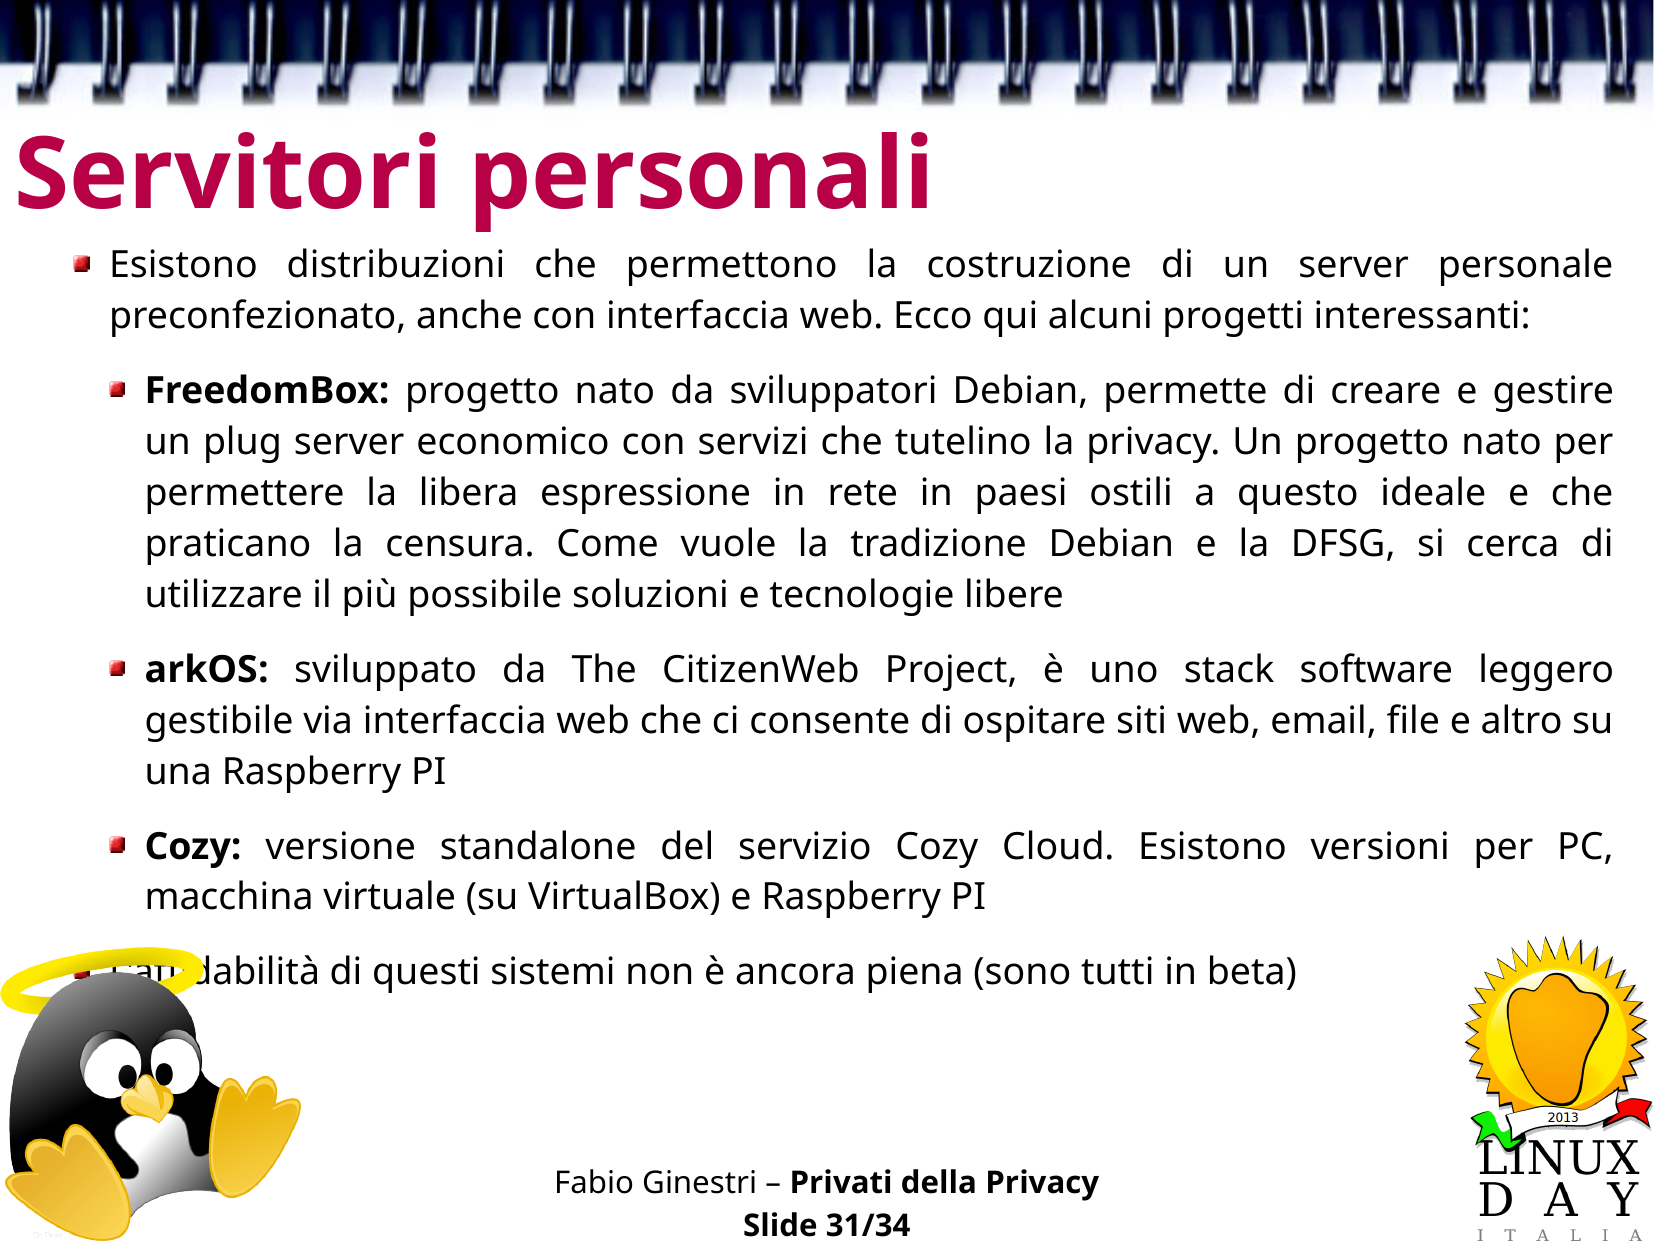

Servitori personali
Esistono distribuzioni che permettono la costruzione di un server personale preconfezionato, anche con interfaccia web. Ecco qui alcuni progetti interessanti:
FreedomBox: progetto nato da sviluppatori Debian, permette di creare e gestire un plug server economico con servizi che tutelino la privacy. Un progetto nato per permettere la libera espressione in rete in paesi ostili a questo ideale e che praticano la censura. Come vuole la tradizione Debian e la DFSG, si cerca di utilizzare il più possibile soluzioni e tecnologie libere
arkOS: sviluppato da The CitizenWeb Project, è uno stack software leggero gestibile via interfaccia web che ci consente di ospitare siti web, email, file e altro su una Raspberry PI
Cozy: versione standalone del servizio Cozy Cloud. Esistono versioni per PC, macchina virtuale (su VirtualBox) e Raspberry PI
L'affidabilità di questi sistemi non è ancora piena (sono tutti in beta)
Fabio Ginestri – Privati della Privacy
Slide /34